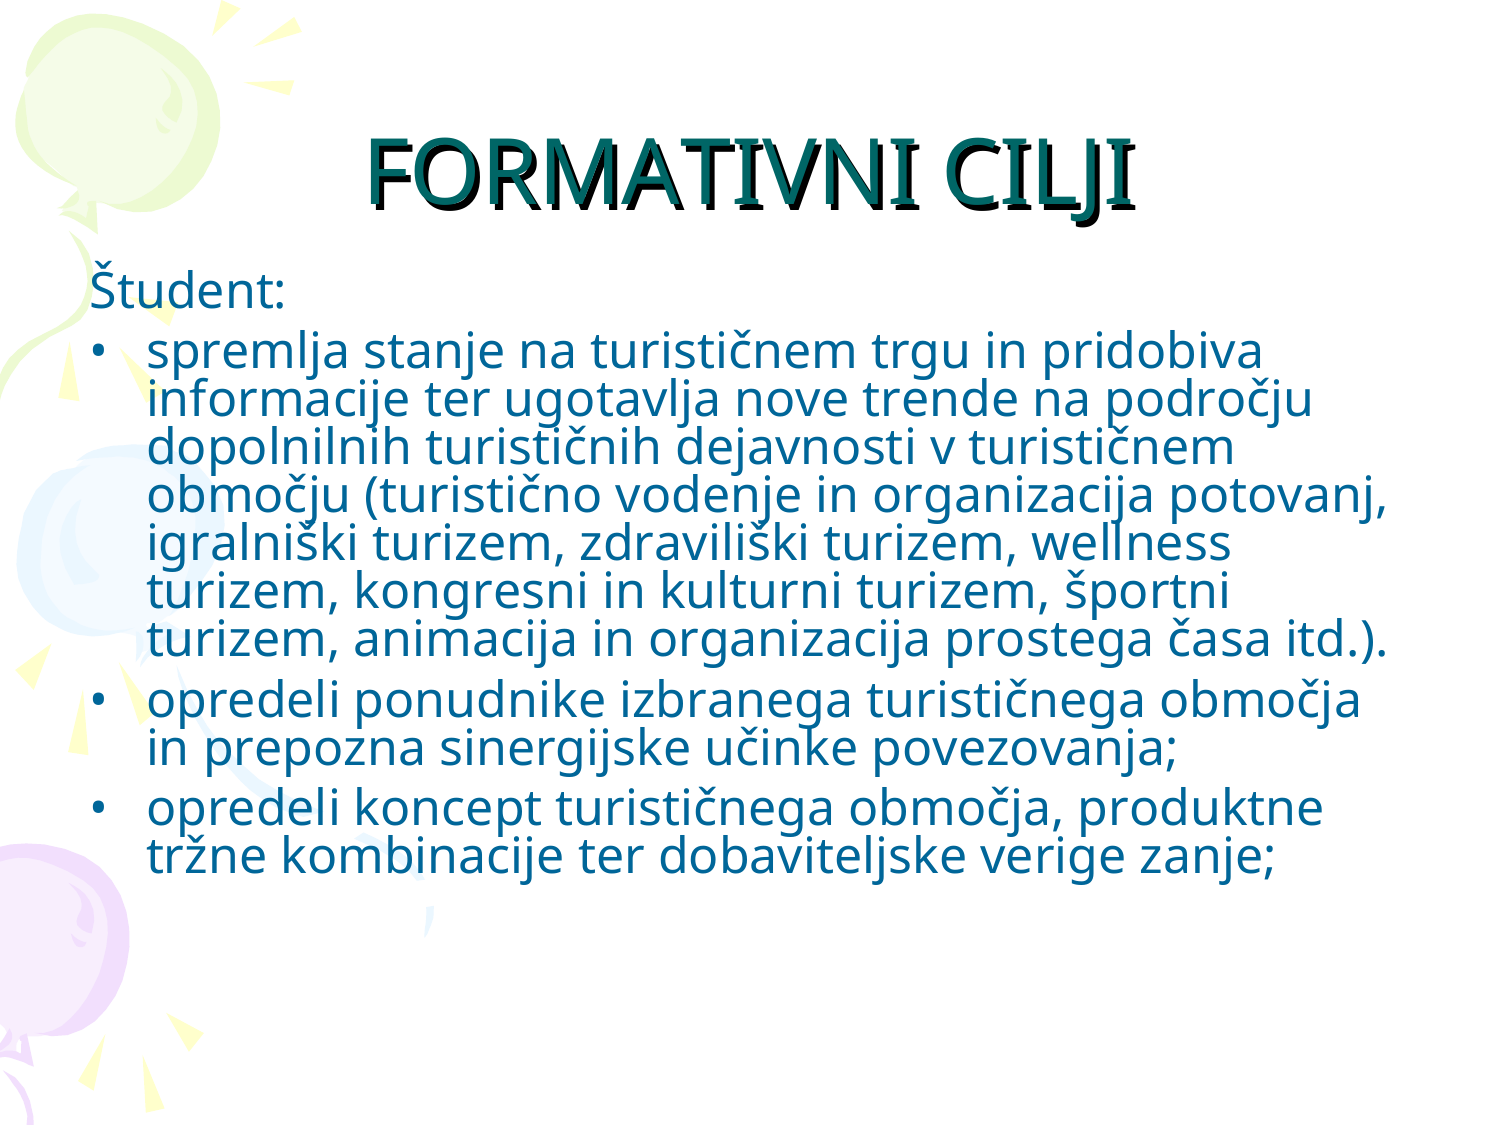

# FORMATIVNI CILJI
Študent:
•	spremlja stanje na turističnem trgu in pridobiva informacije ter ugotavlja nove trende na področju dopolnilnih turističnih dejavnosti v turističnem območju (turistično vodenje in organizacija potovanj, igralniški turizem, zdraviliški turizem, wellness turizem, kongresni in kulturni turizem, športni turizem, animacija in organizacija prostega časa itd.).
•	opredeli ponudnike izbranega turističnega območja in prepozna sinergijske učinke povezovanja;
•	opredeli koncept turističnega območja, produktne tržne kombinacije ter dobaviteljske verige zanje;